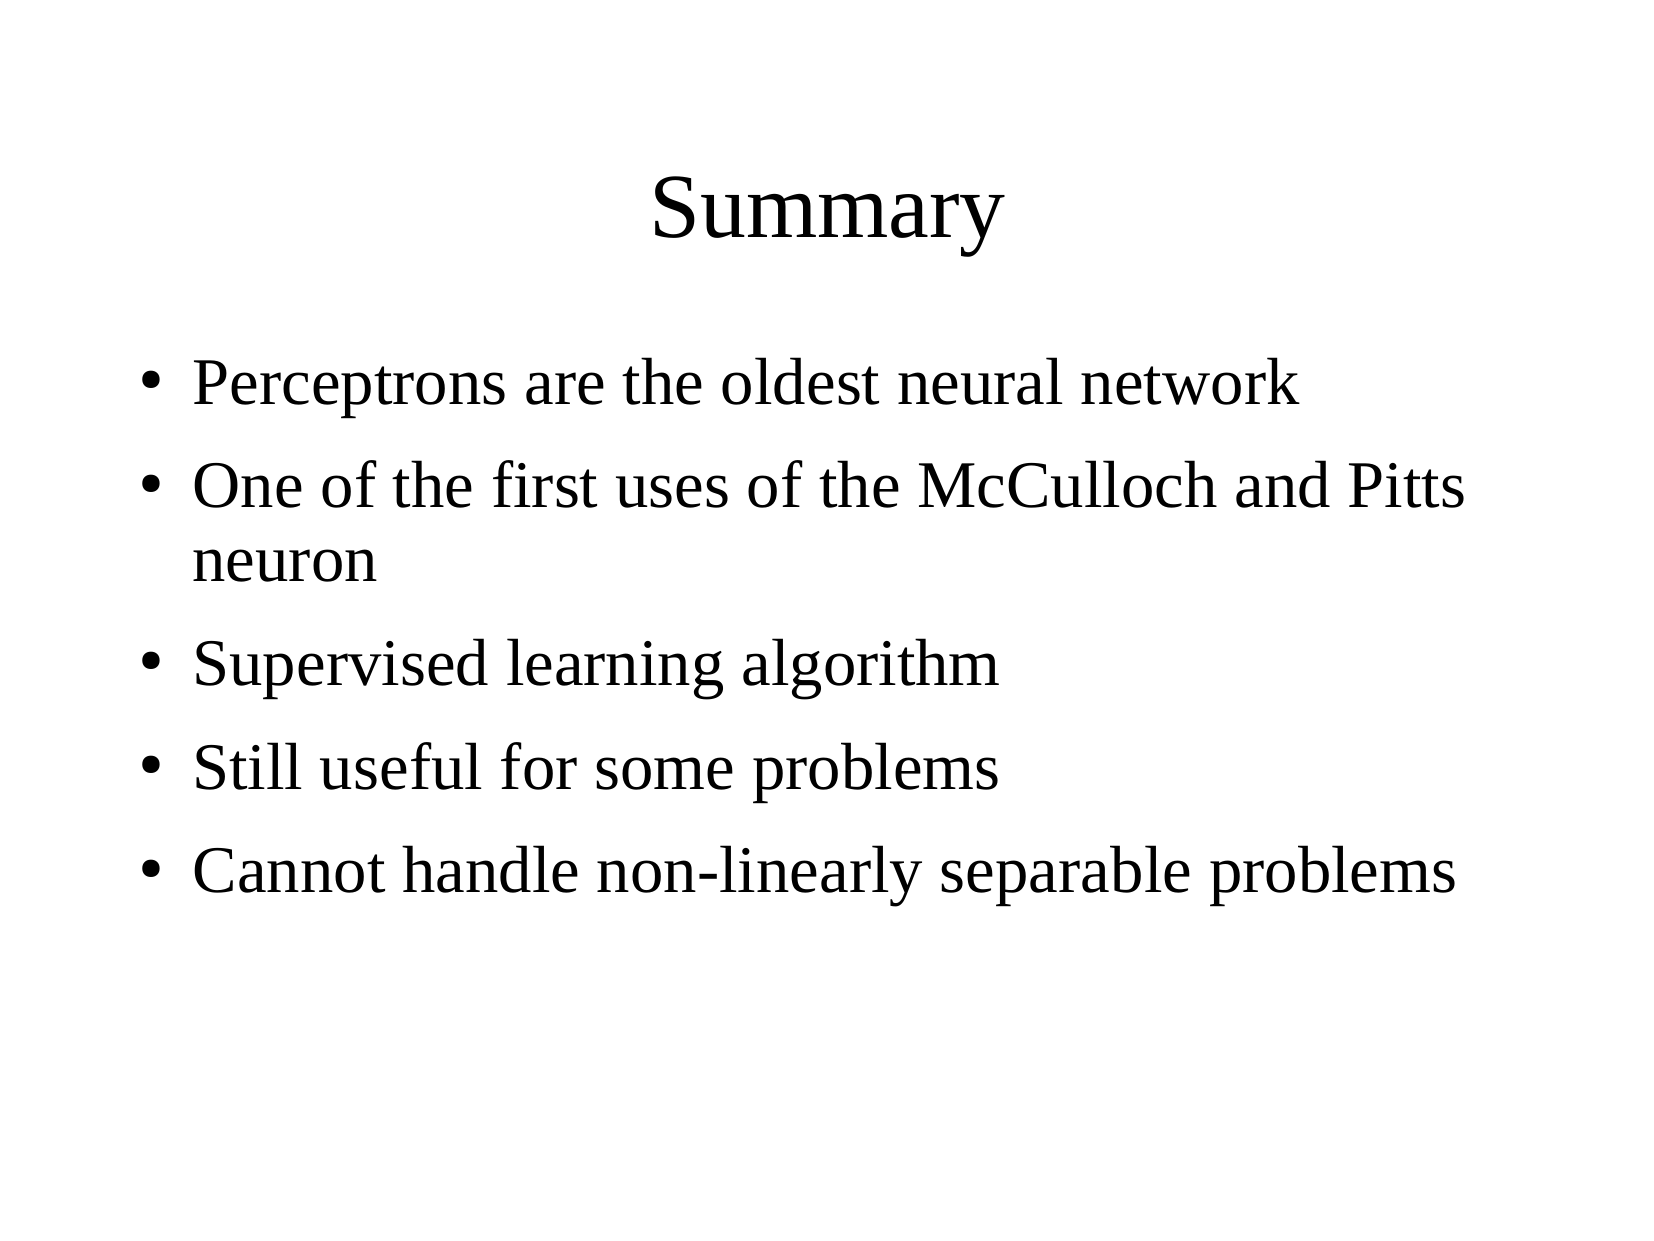

# Summary
Perceptrons are the oldest neural network
One of the first uses of the McCulloch and Pitts neuron
Supervised learning algorithm
Still useful for some problems
Cannot handle non-linearly separable problems